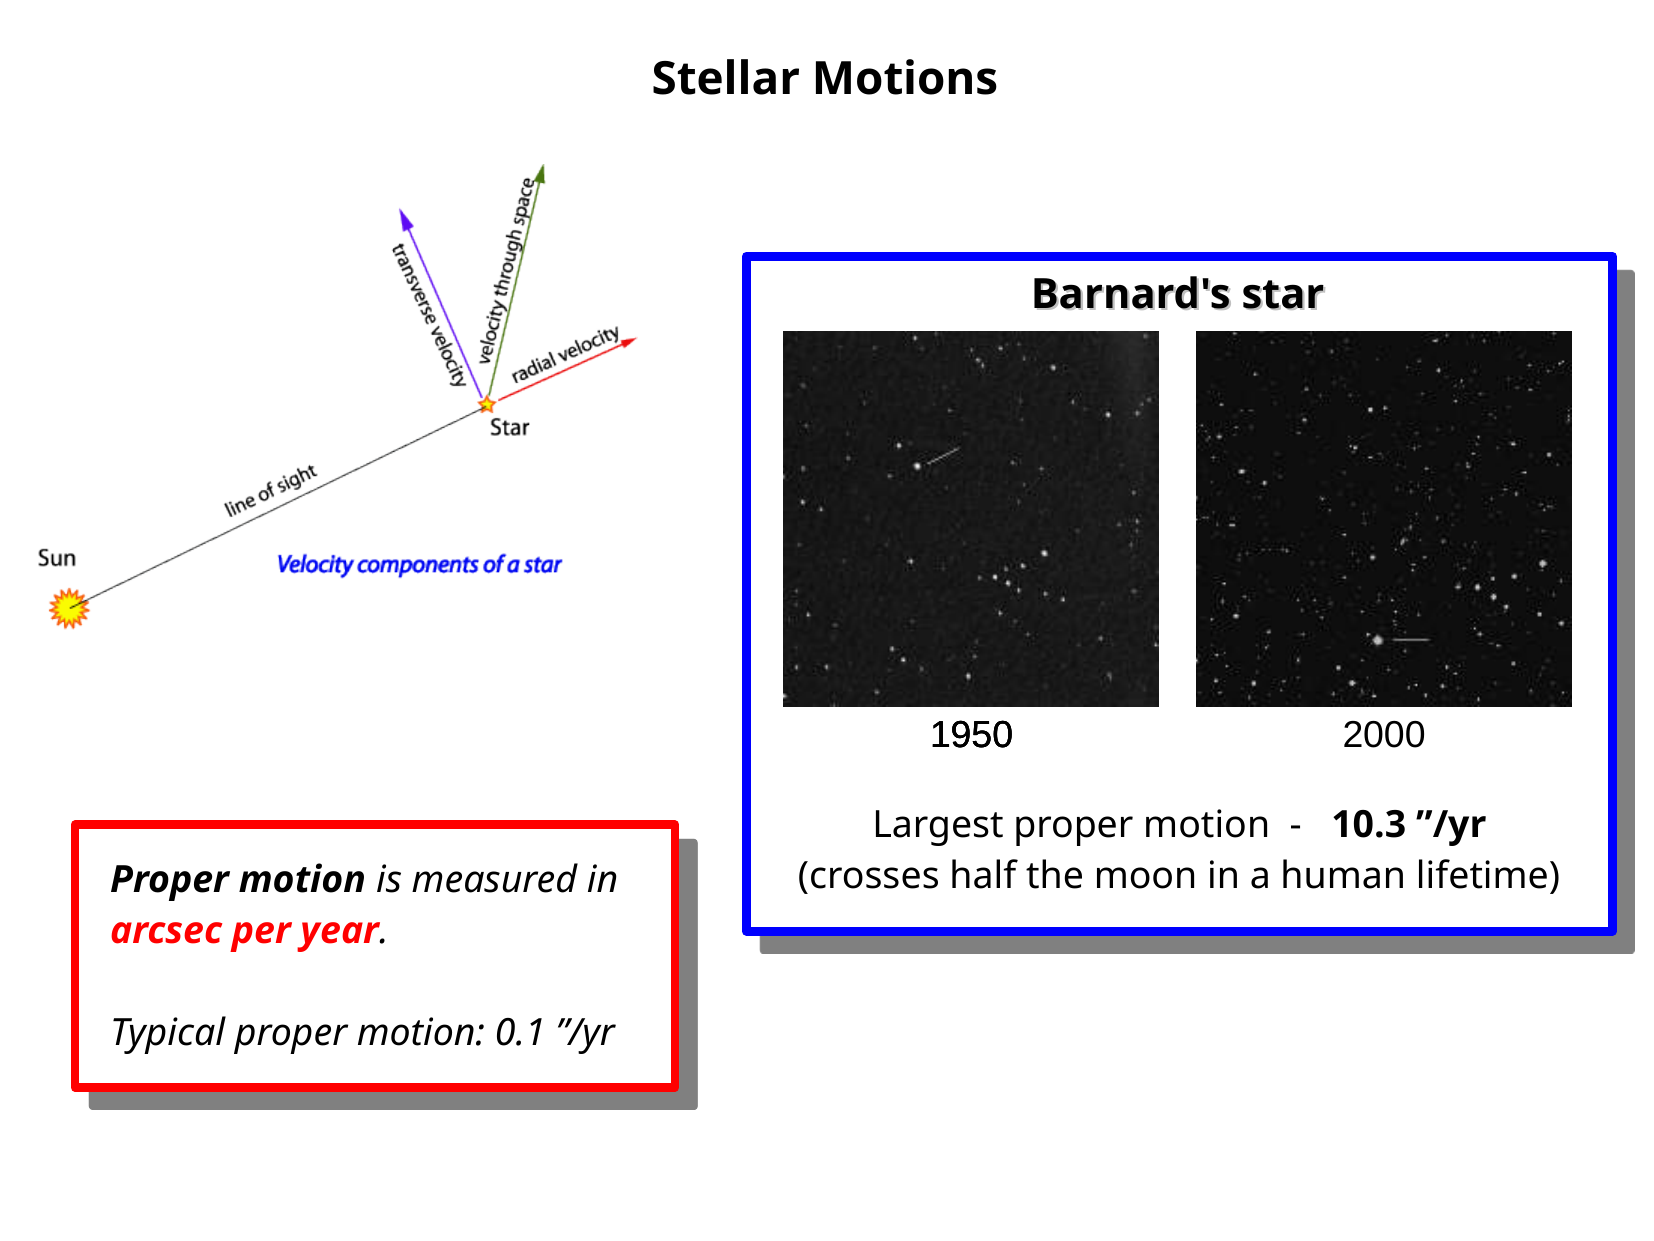

Stellar Motions
Barnard's star
1950
1950
1950
2000
Largest proper motion - 10.3 ”/yr
(crosses half the moon in a human lifetime)
Proper motion is measured in arcsec per year.
Typical proper motion: 0.1 ”/yr